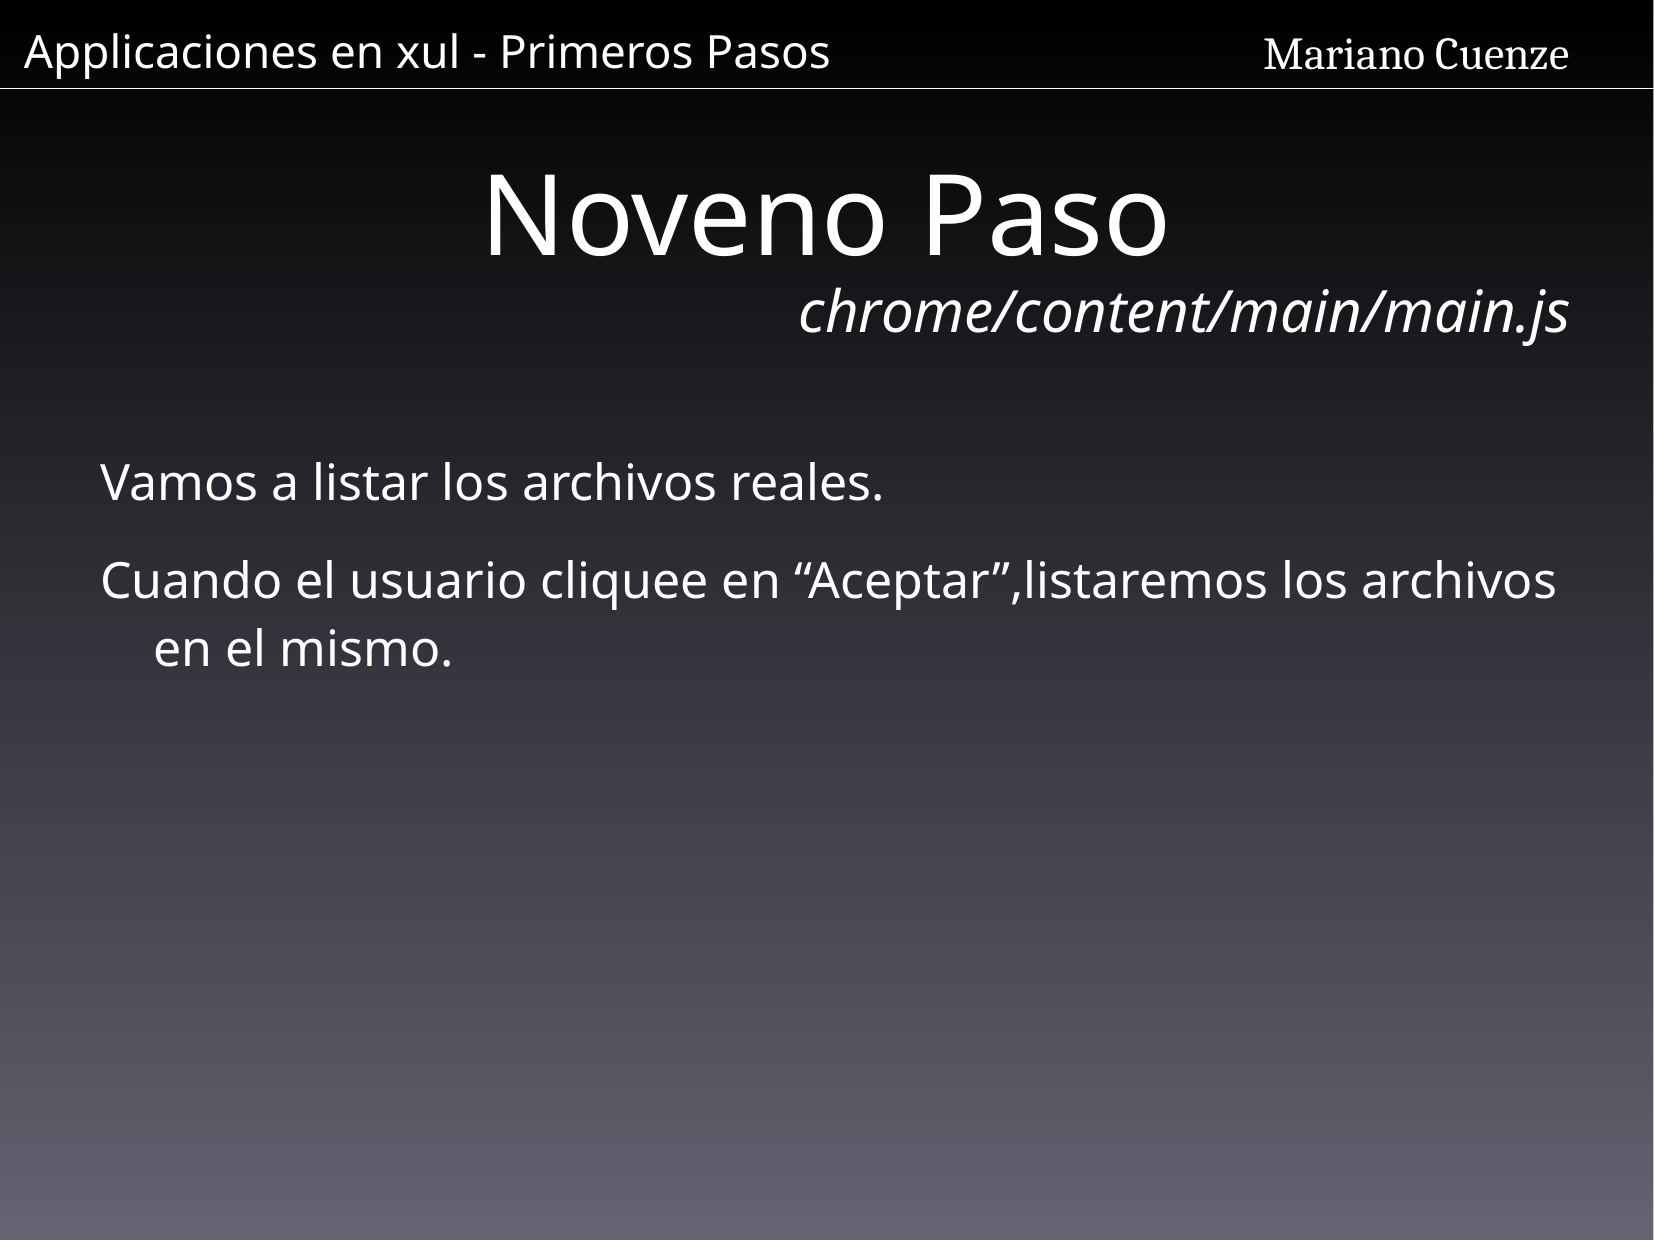

Applicaciones en xul - Primeros Pasos
Mariano Cuenze
# Noveno Paso
chrome/content/main/main.js
Vamos a listar los archivos reales.
Cuando el usuario cliquee en “Aceptar”,listaremos los archivos en el mismo.